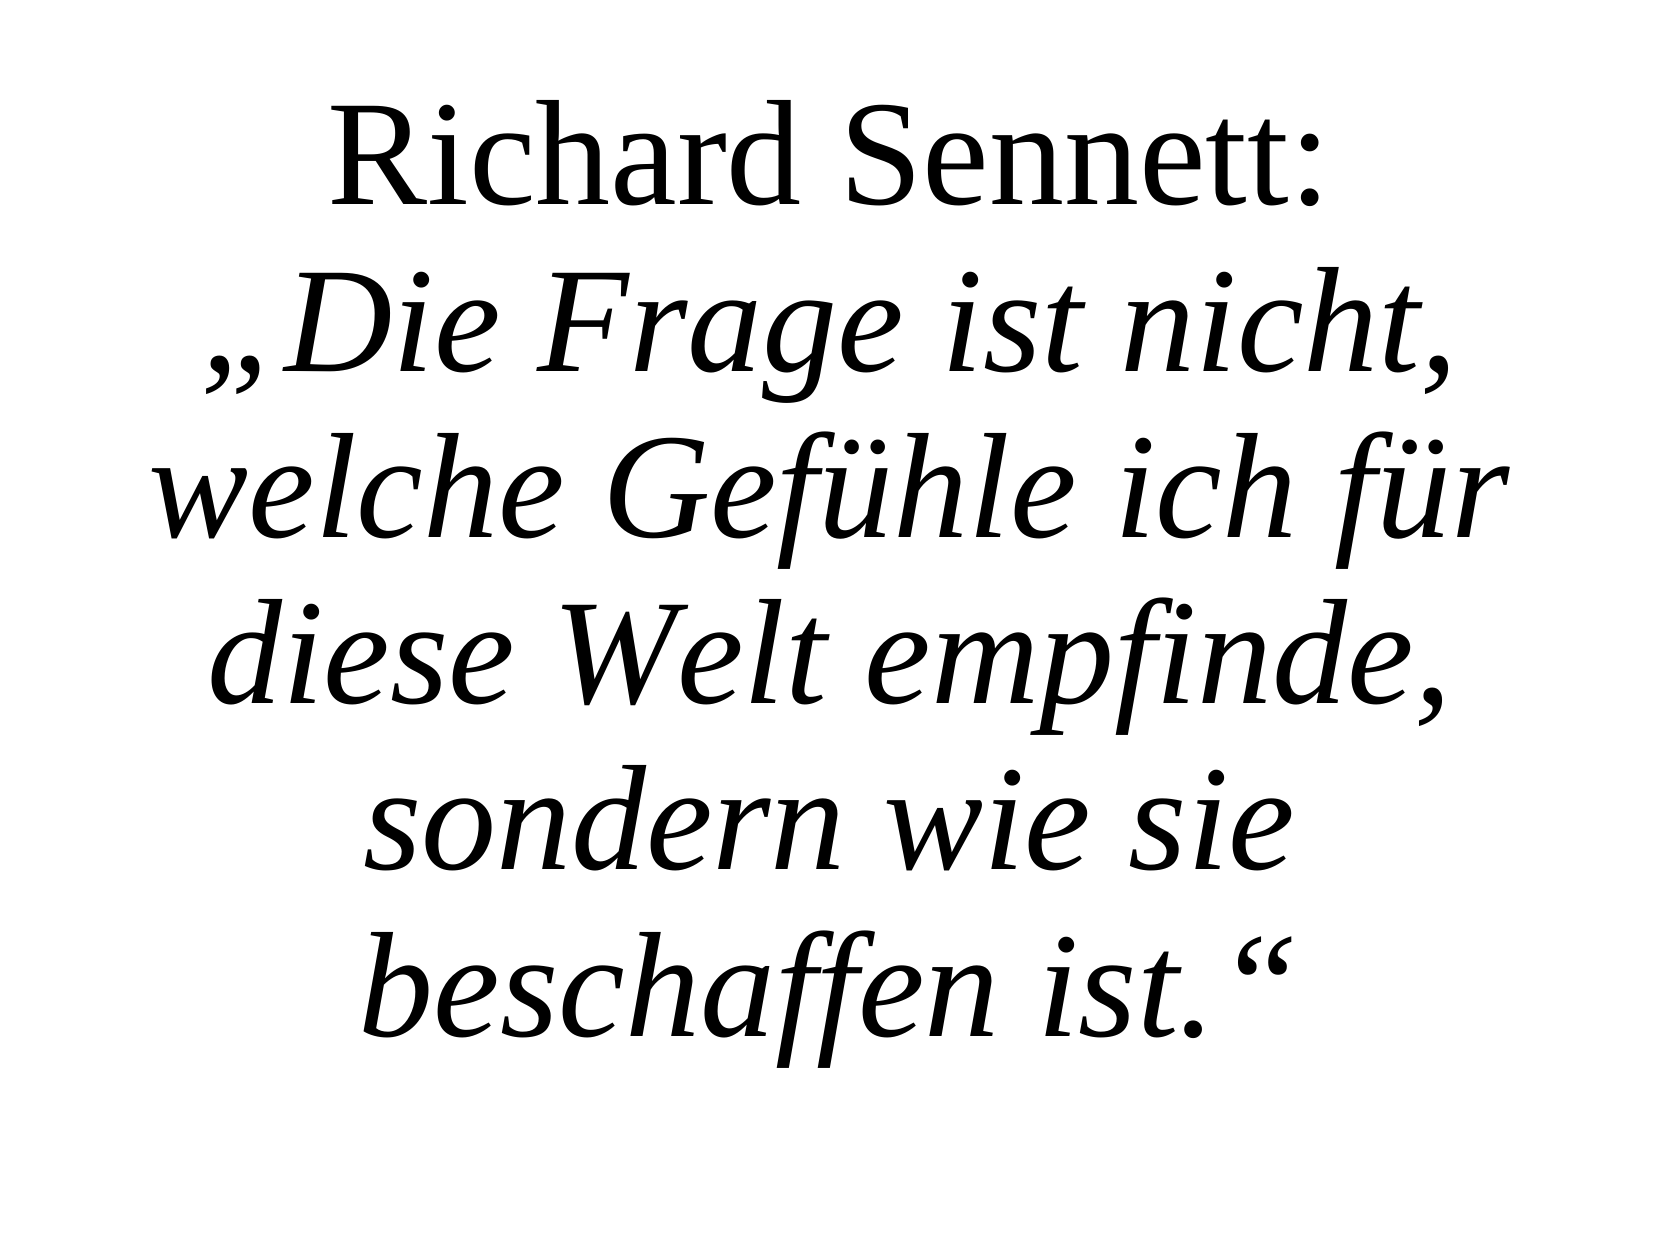

Richard Sennett:
„Die Frage ist nicht, welche Gefühle ich für diese Welt empfinde, sondern wie sie beschaffen ist.“